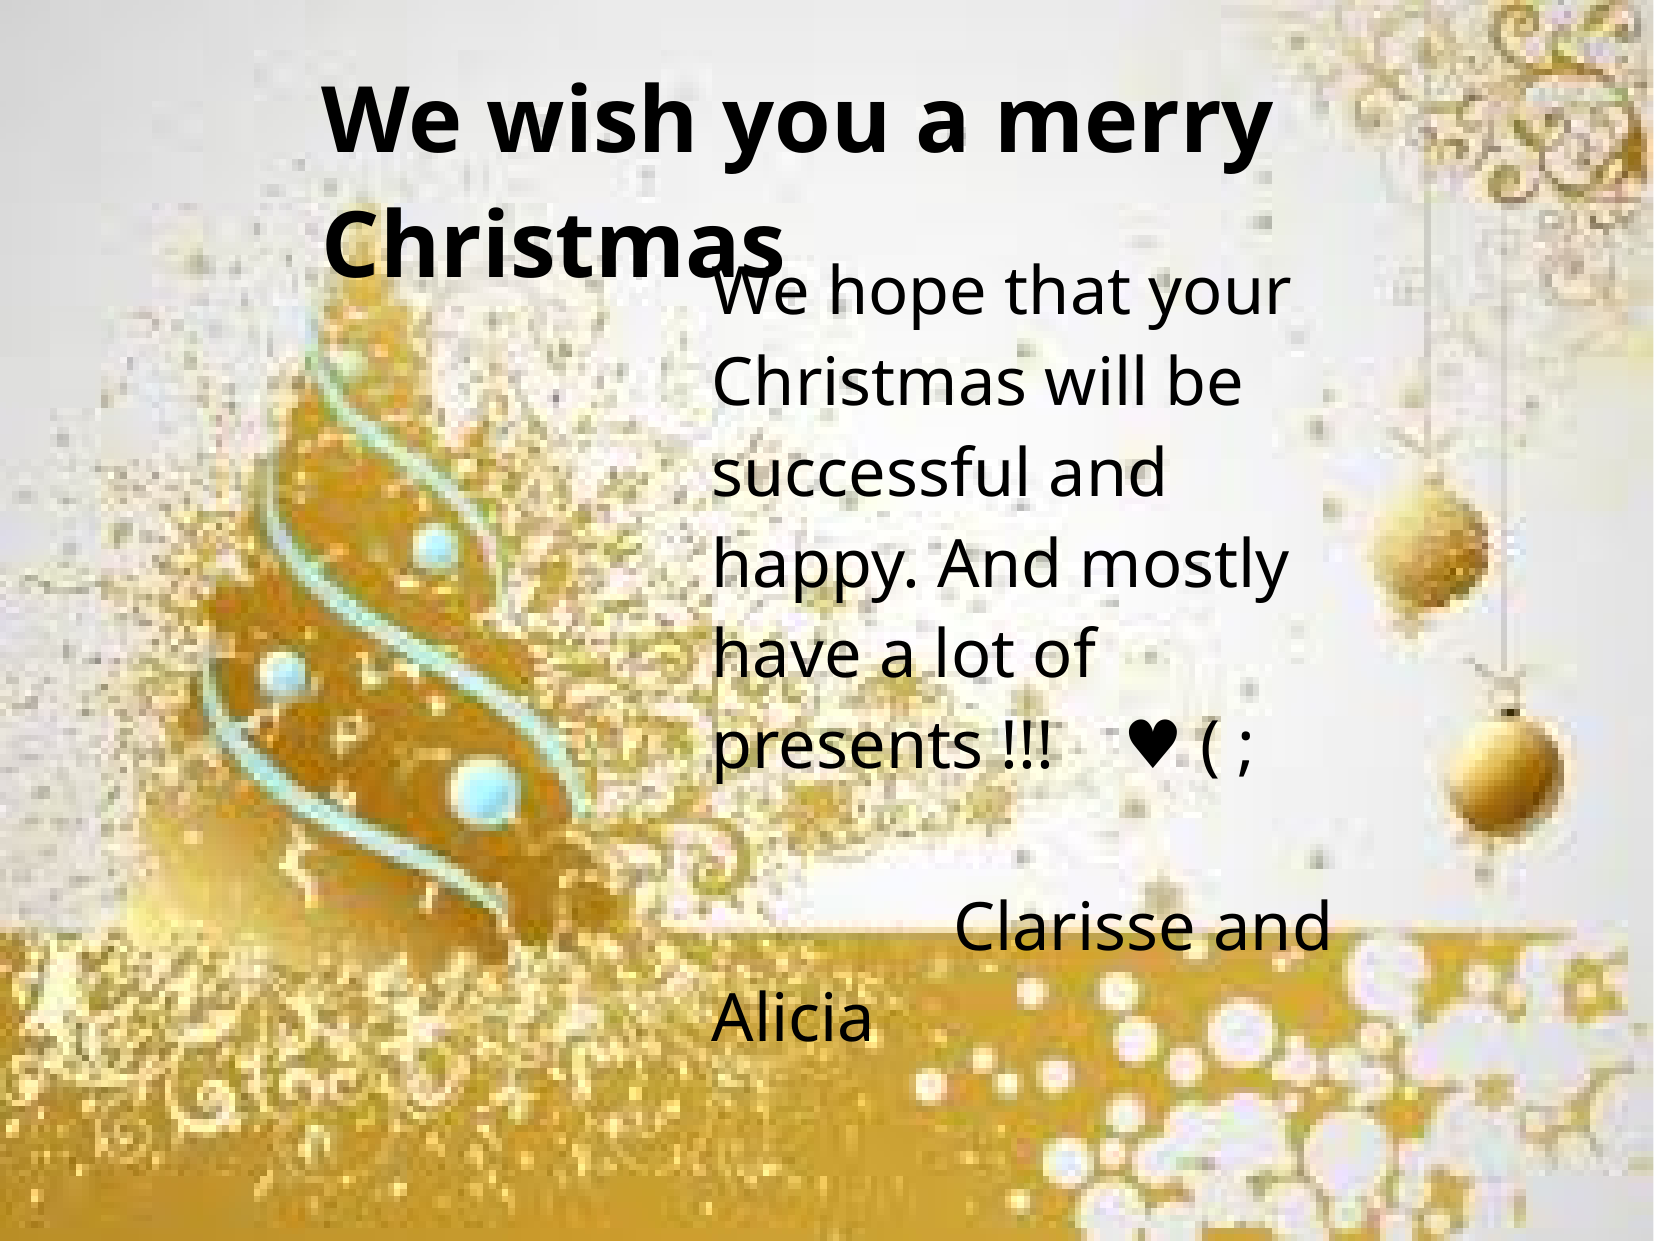

We wish you a merry Christmas
We hope that your Christmas will be
successful and happy. And mostly have a lot of presents !!! ♥ ( ;
 Clarisse and Alicia